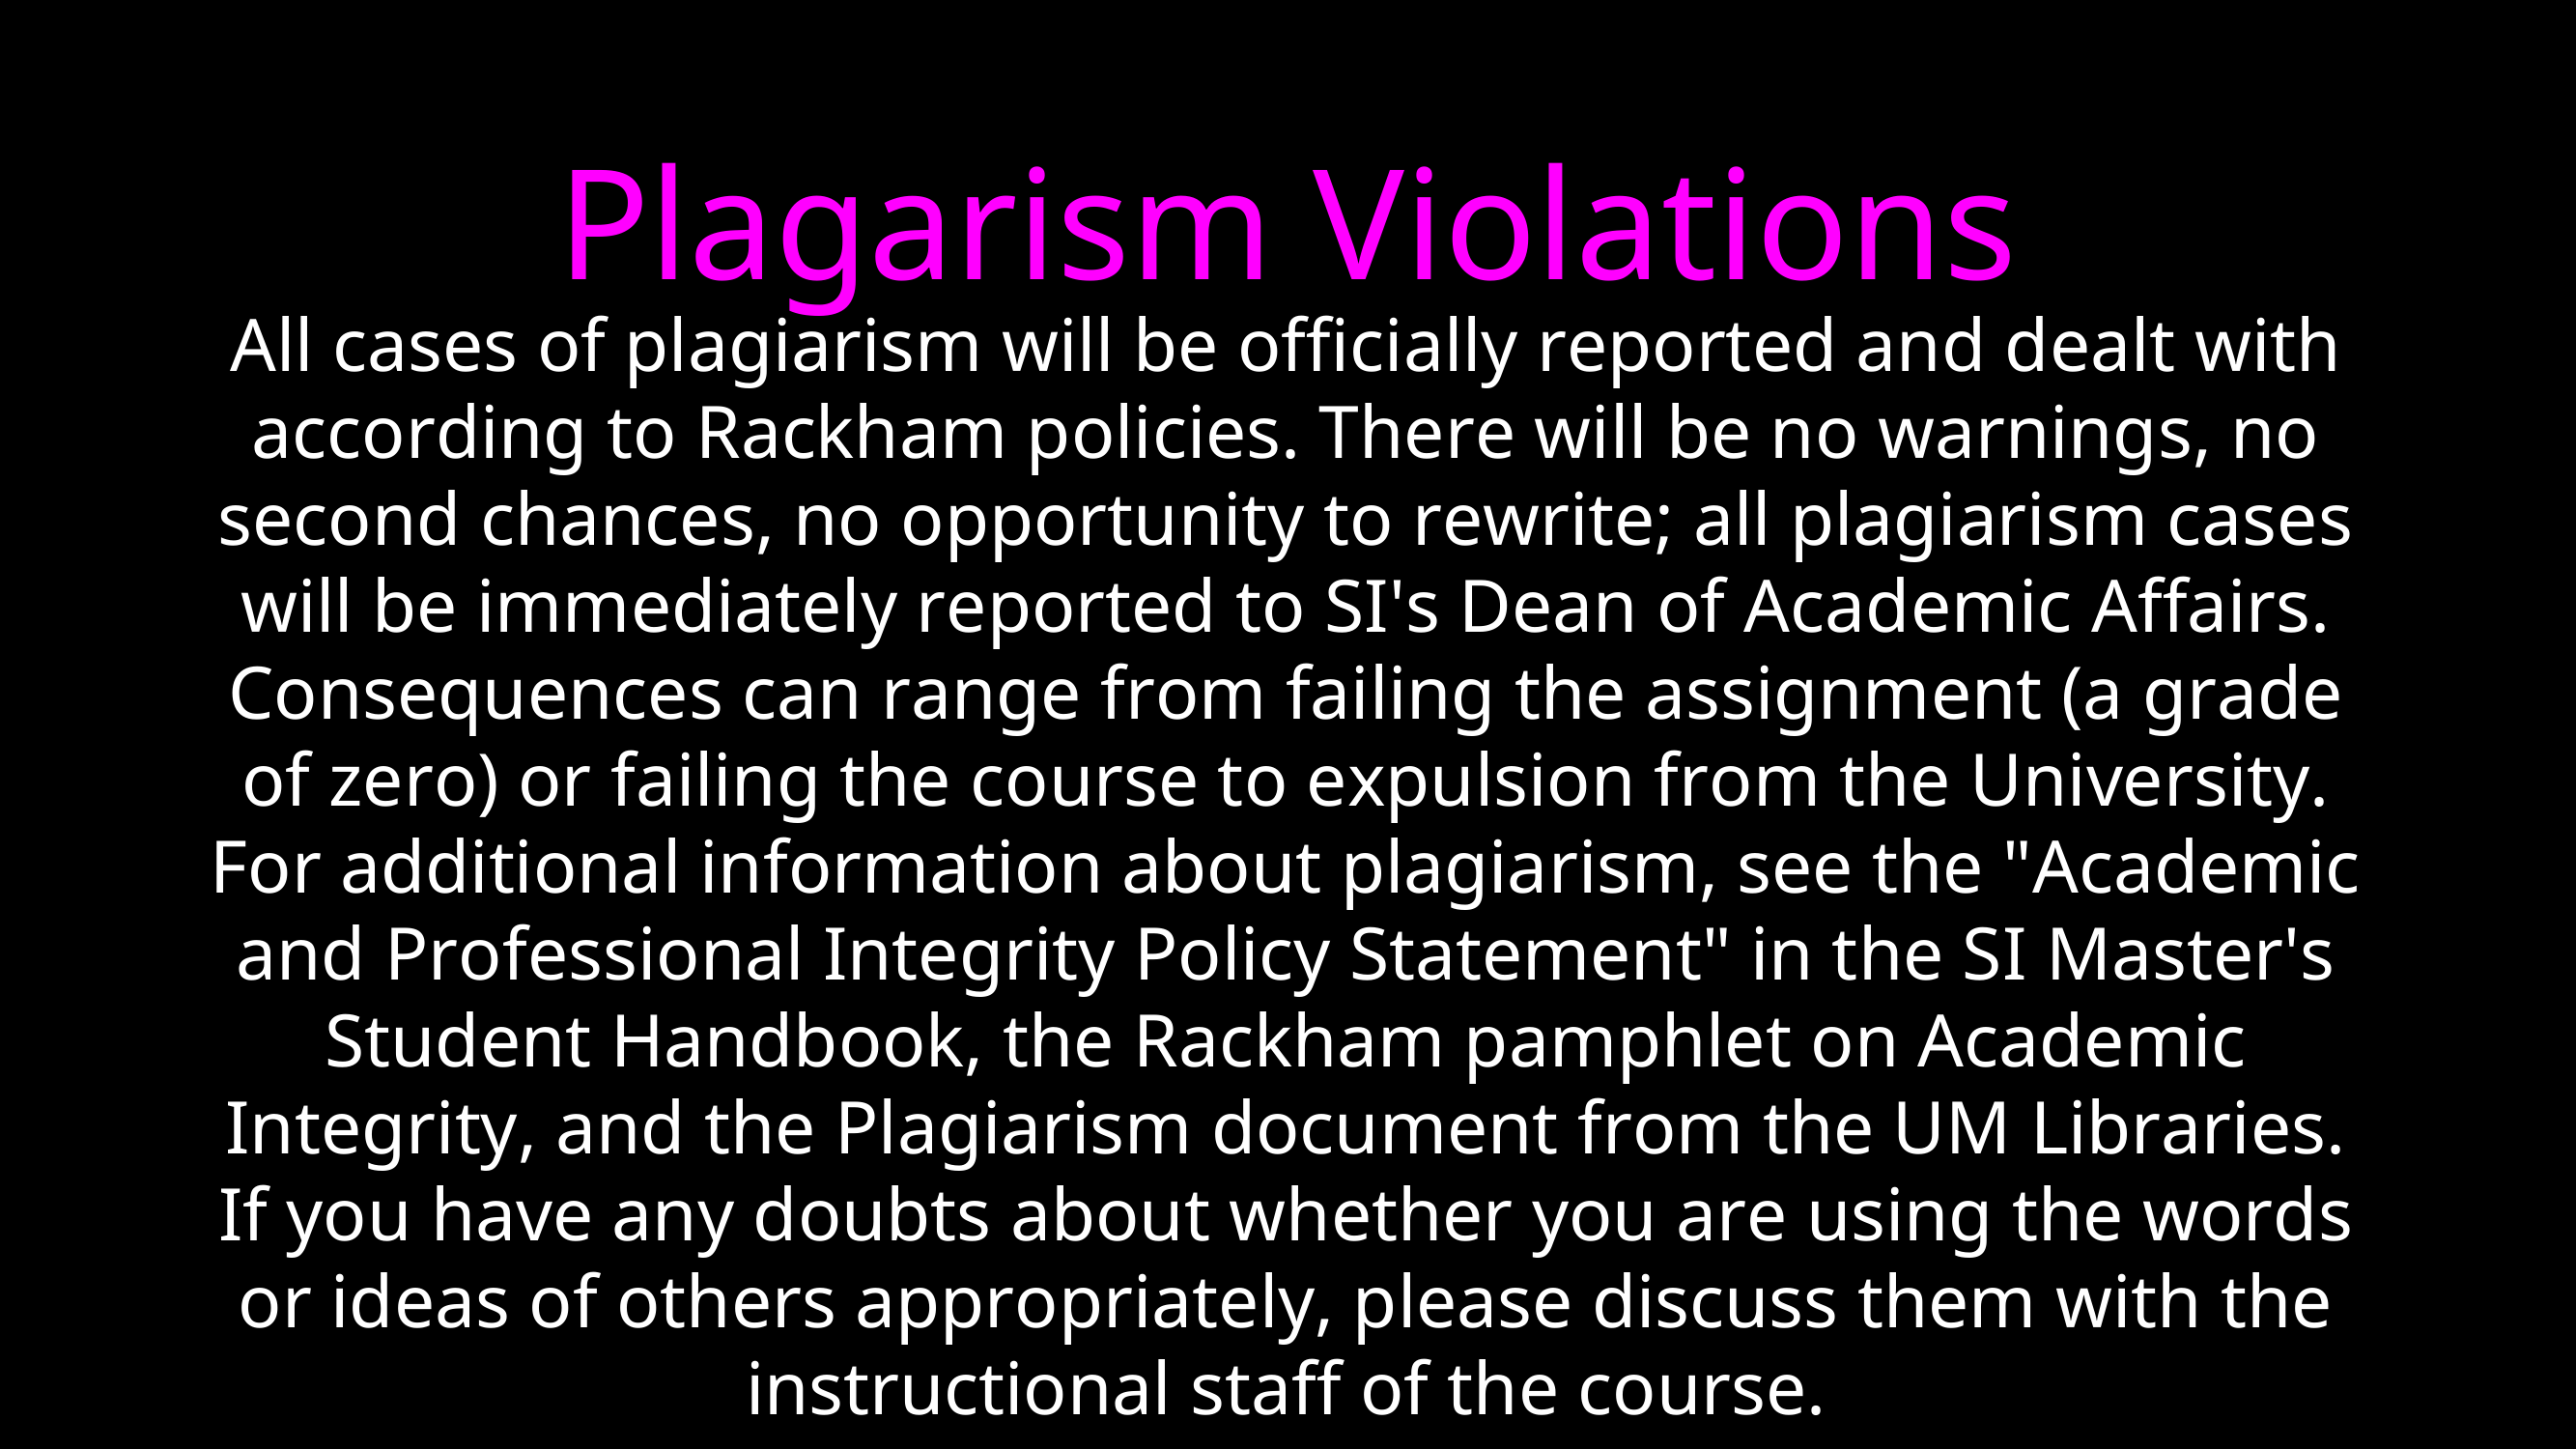

# Plagarism Violations
All cases of plagiarism will be officially reported and dealt with according to Rackham policies. There will be no warnings, no second chances, no opportunity to rewrite; all plagiarism cases will be immediately reported to SI's Dean of Academic Affairs. Consequences can range from failing the assignment (a grade of zero) or failing the course to expulsion from the University. For additional information about plagiarism, see the "Academic and Professional Integrity Policy Statement" in the SI Master's Student Handbook, the Rackham pamphlet on Academic Integrity, and the Plagiarism document from the UM Libraries. If you have any doubts about whether you are using the words or ideas of others appropriately, please discuss them with the instructional staff of the course.